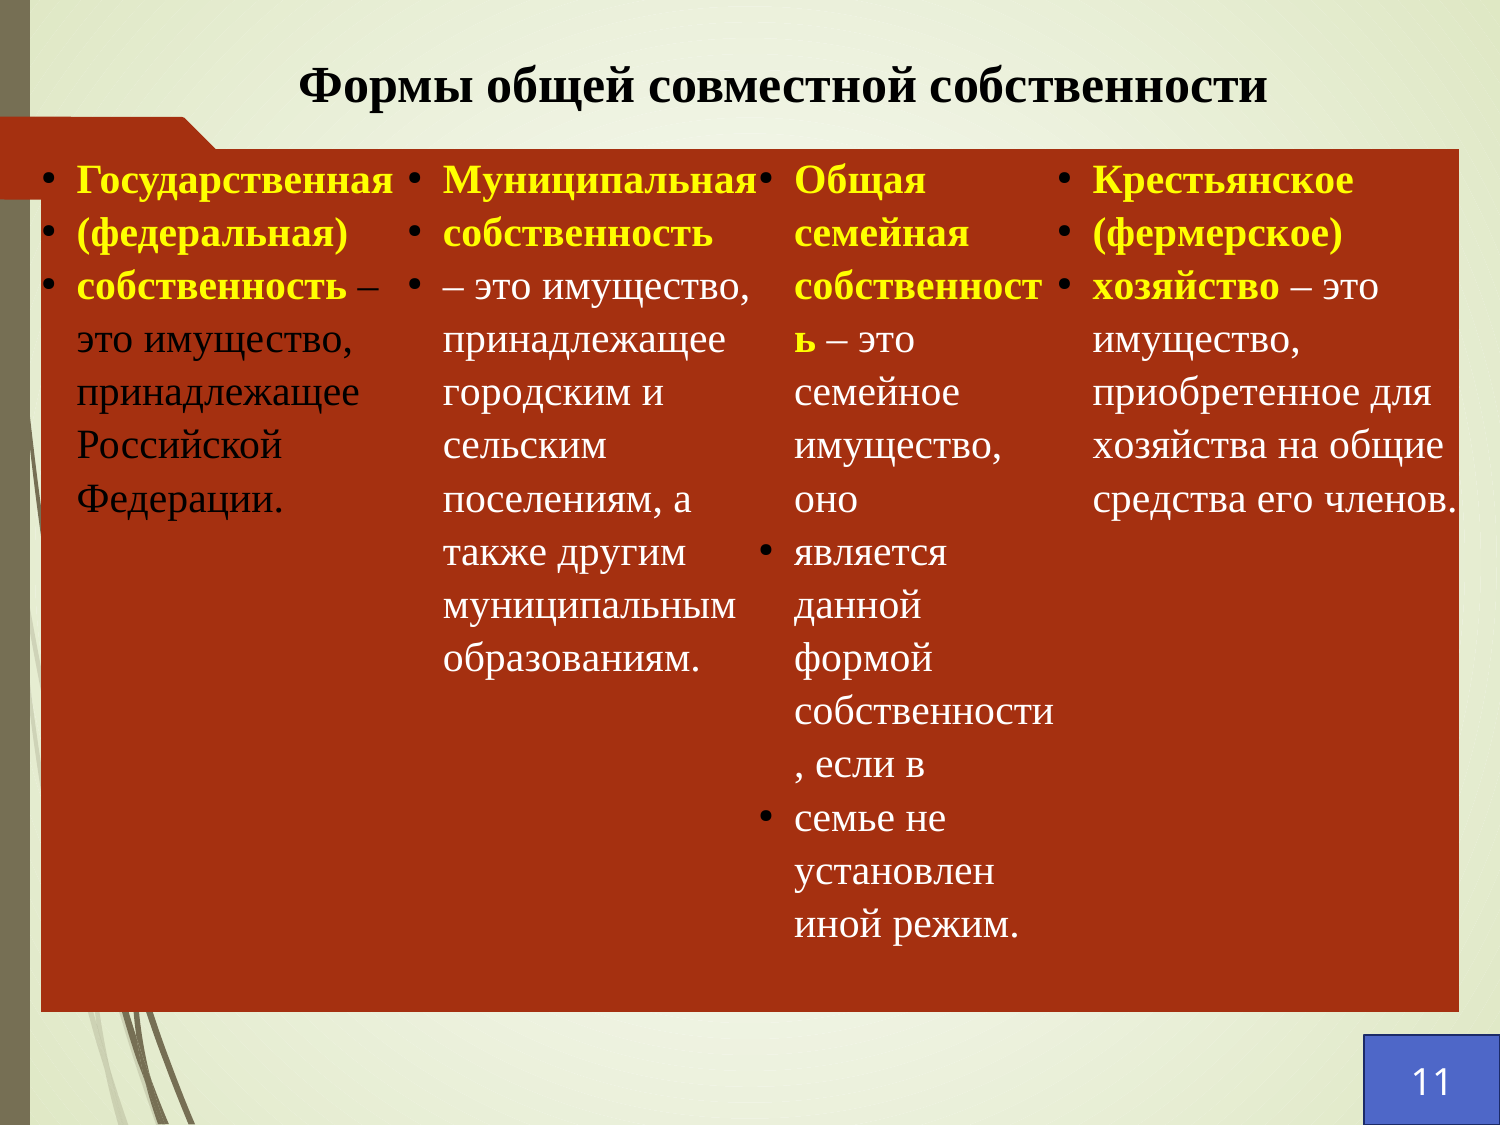

Формы общей совместной собственности
| Государственная (федеральная) собственность –это имущество, принадлежащее Российской Федерации. | Муниципальная собственность – это имущество, принадлежащее городским и сельским поселениям, а также другим муниципальным образованиям. | Общая семейная собственность – это семейное имущество, оно является данной формой собственности, если в семье не установлен иной режим. | Крестьянское (фермерское) хозяйство – это имущество, приобретенное для хозяйства на общие средства его членов. |
| --- | --- | --- | --- |
11